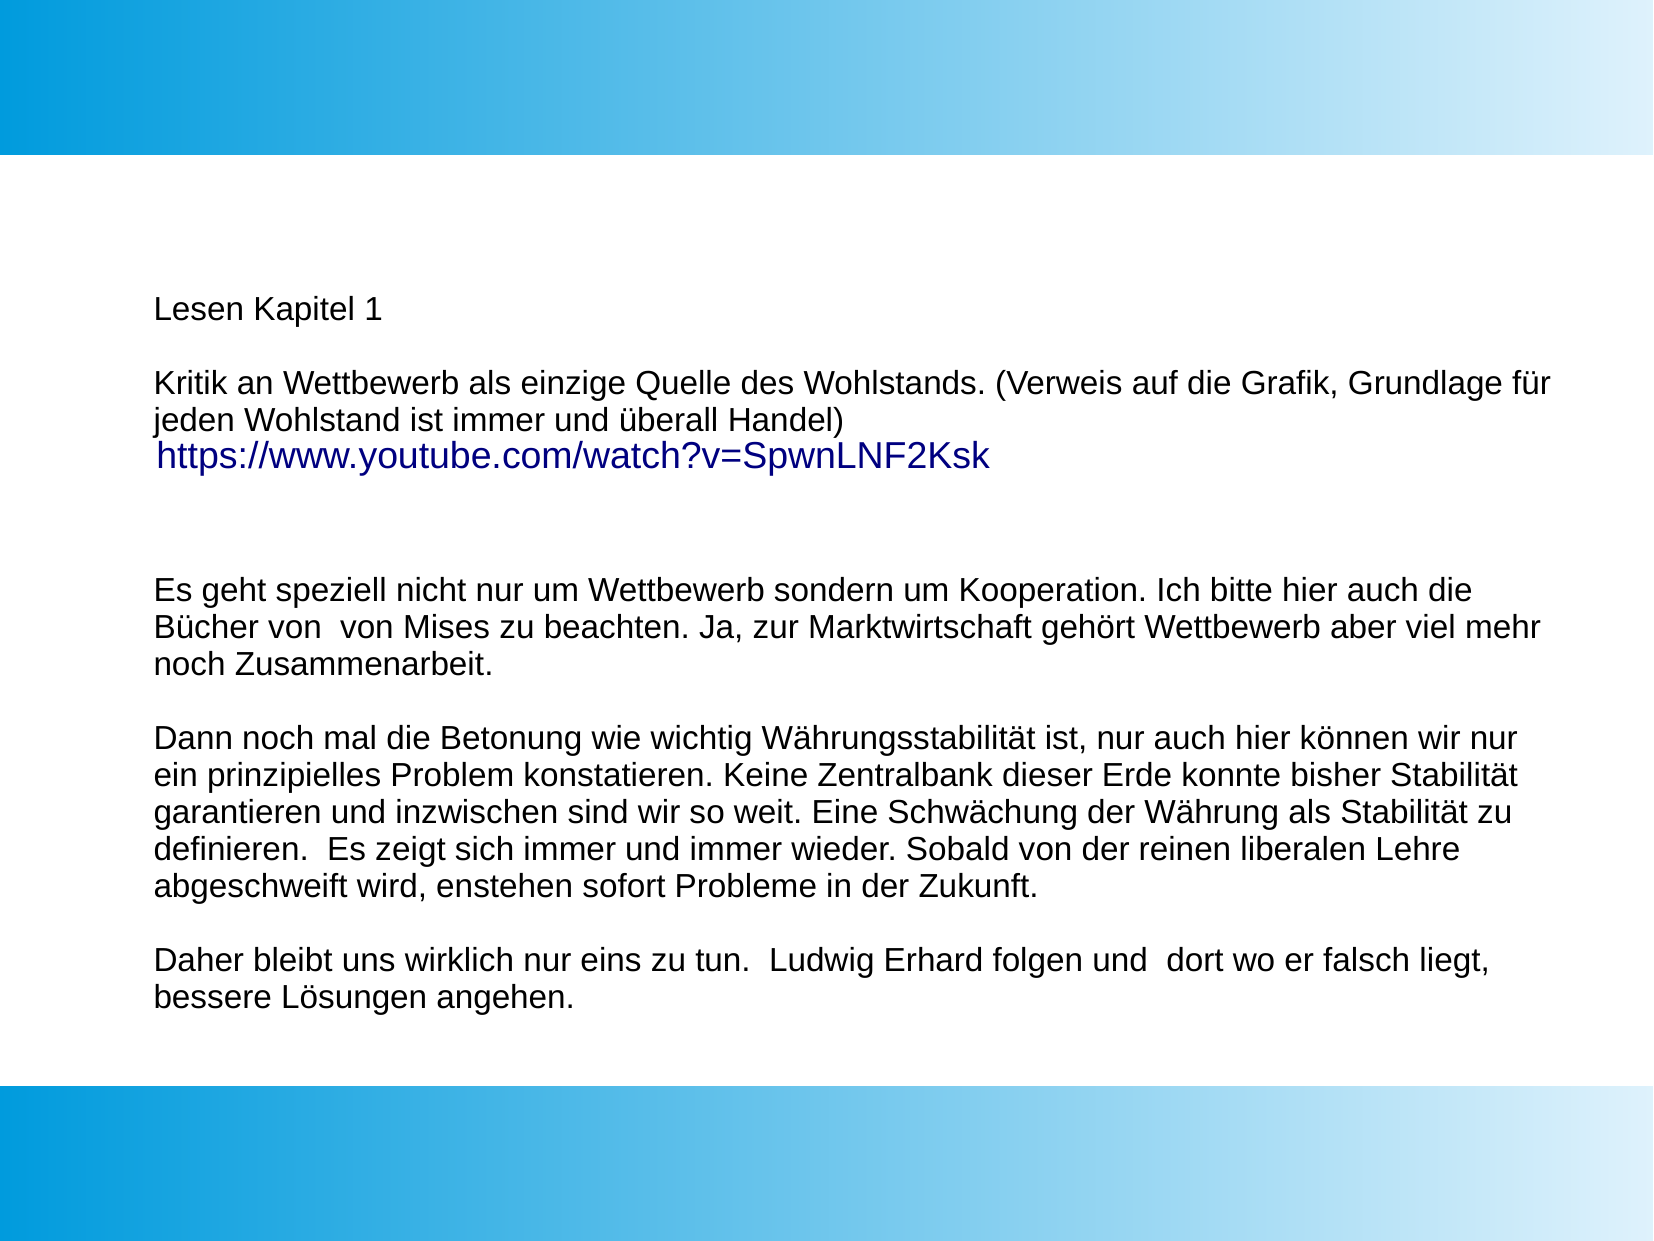

# Lesen Kapitel 1 Kritik an Wettbewerb als einzige Quelle des Wohlstands. (Verweis auf die Grafik, Grundlage für jeden Wohlstand ist immer und überall Handel)
Es geht speziell nicht nur um Wettbewerb sondern um Kooperation. Ich bitte hier auch die Bücher von von Mises zu beachten. Ja, zur Marktwirtschaft gehört Wettbewerb aber viel mehr noch Zusammenarbeit.
Dann noch mal die Betonung wie wichtig Währungsstabilität ist, nur auch hier können wir nur ein prinzipielles Problem konstatieren. Keine Zentralbank dieser Erde konnte bisher Stabilität garantieren und inzwischen sind wir so weit. Eine Schwächung der Währung als Stabilität zu definieren. Es zeigt sich immer und immer wieder. Sobald von der reinen liberalen Lehre abgeschweift wird, enstehen sofort Probleme in der Zukunft.
Daher bleibt uns wirklich nur eins zu tun. Ludwig Erhard folgen und dort wo er falsch liegt, bessere Lösungen angehen.
https://www.youtube.com/watch?v=SpwnLNF2Ksk